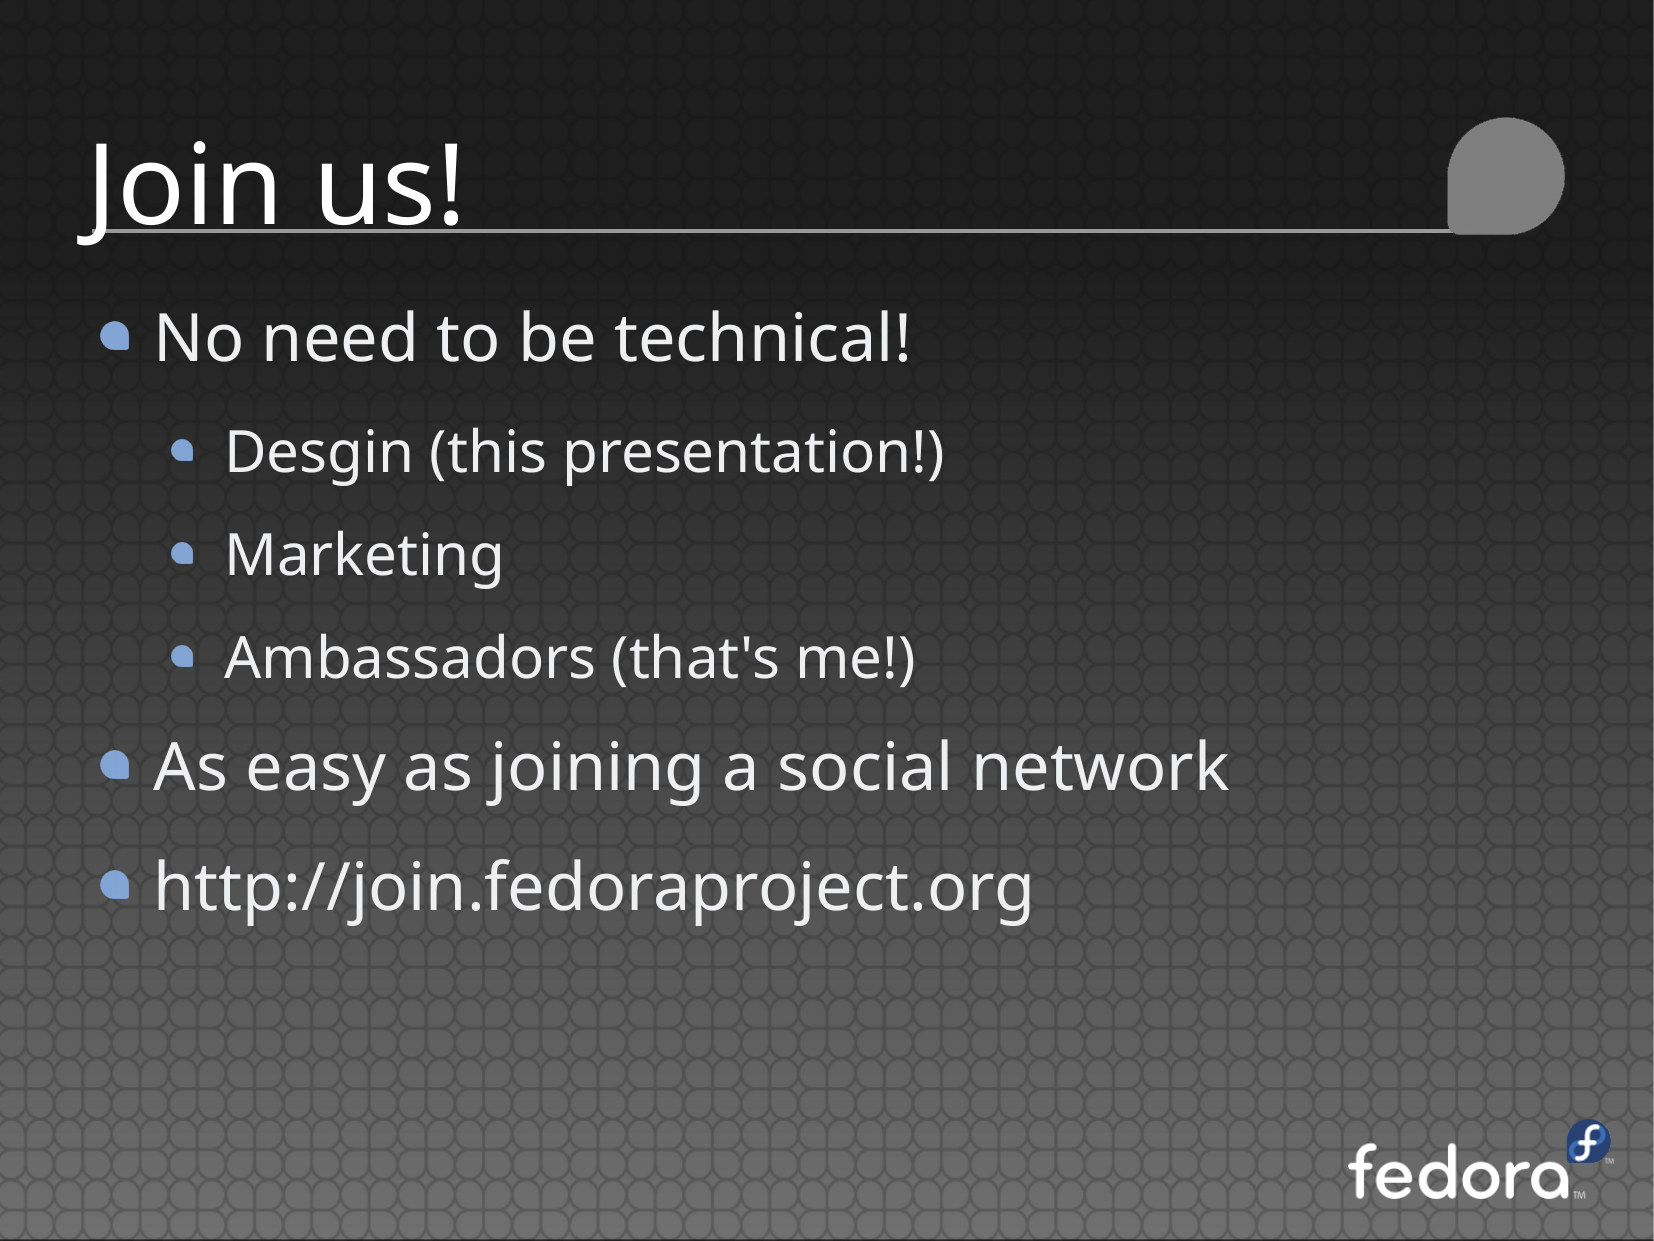

# Join us!
No need to be technical!
Desgin (this presentation!)
Marketing
Ambassadors (that's me!)
As easy as joining a social network
http://join.fedoraproject.org